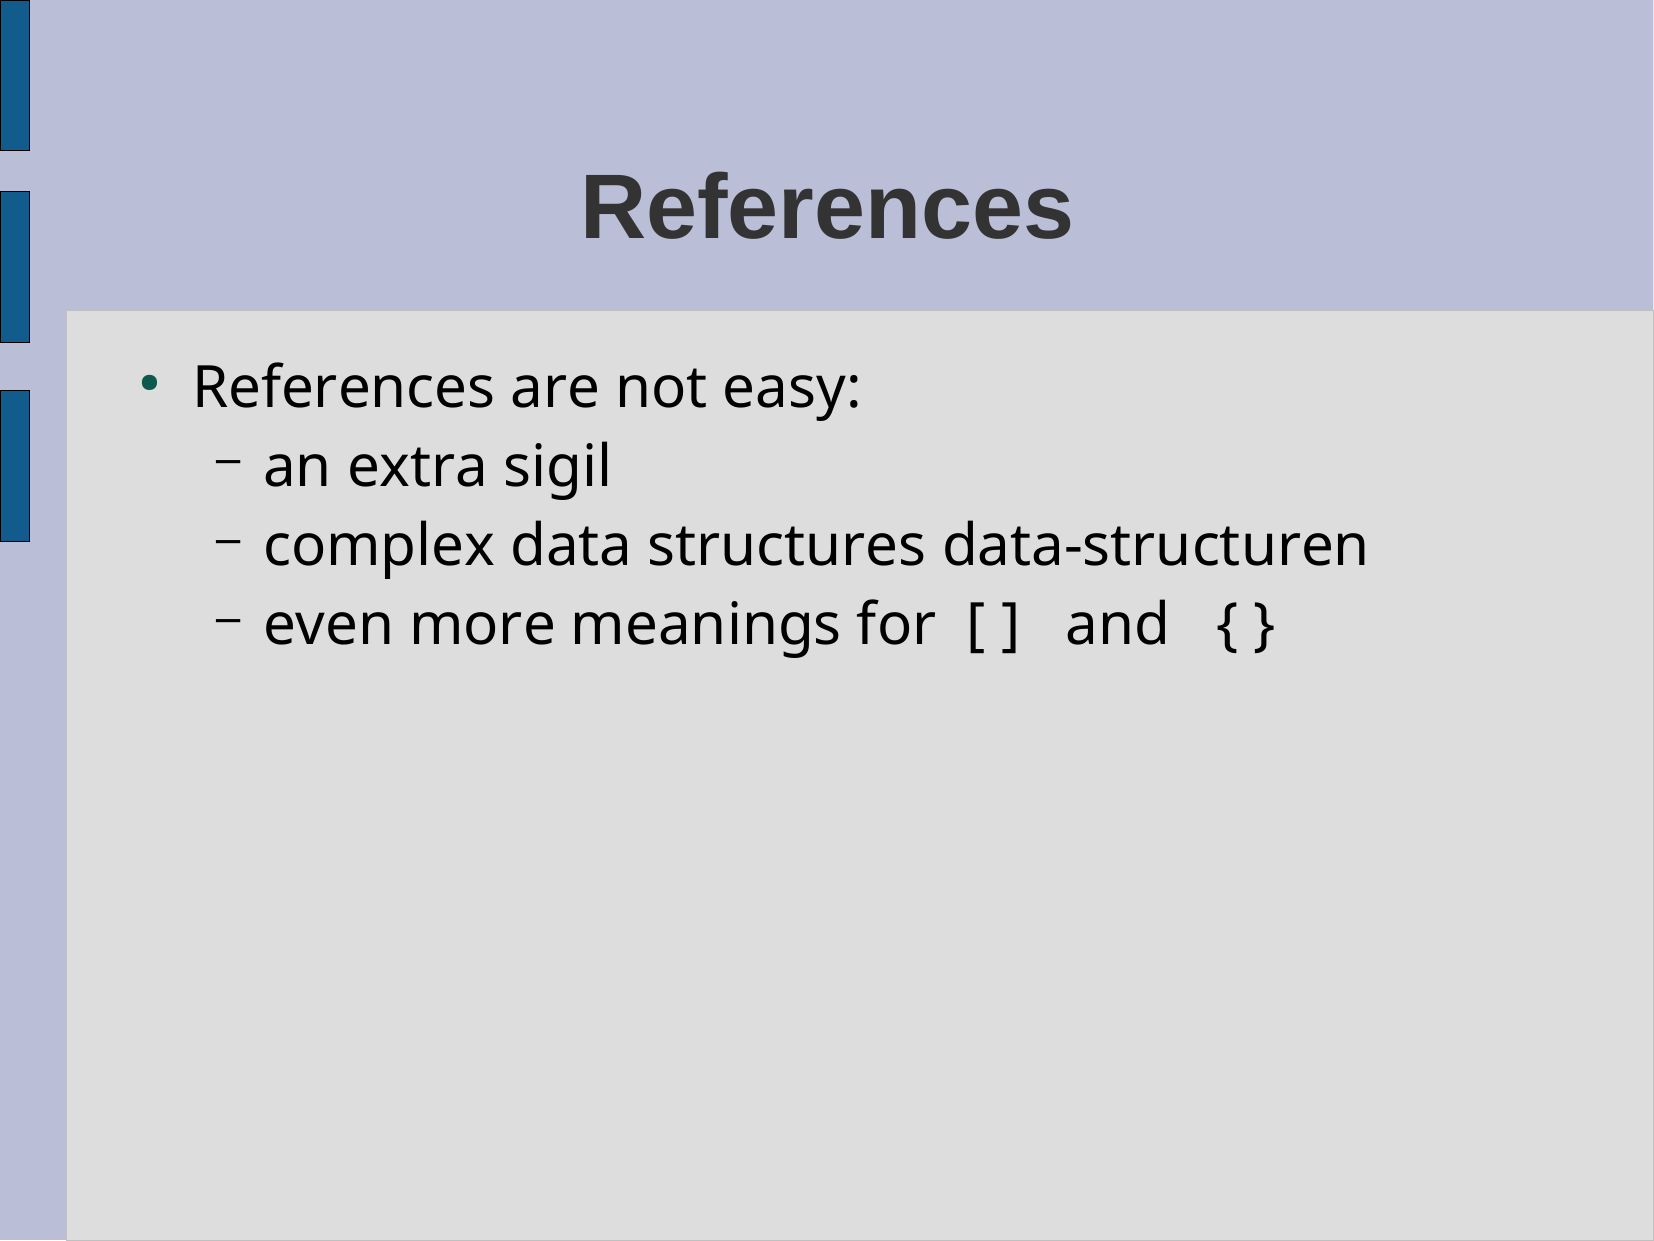

# References
References are not easy:
an extra sigil
complex data structures data-structuren
even more meanings for [ ] and { }